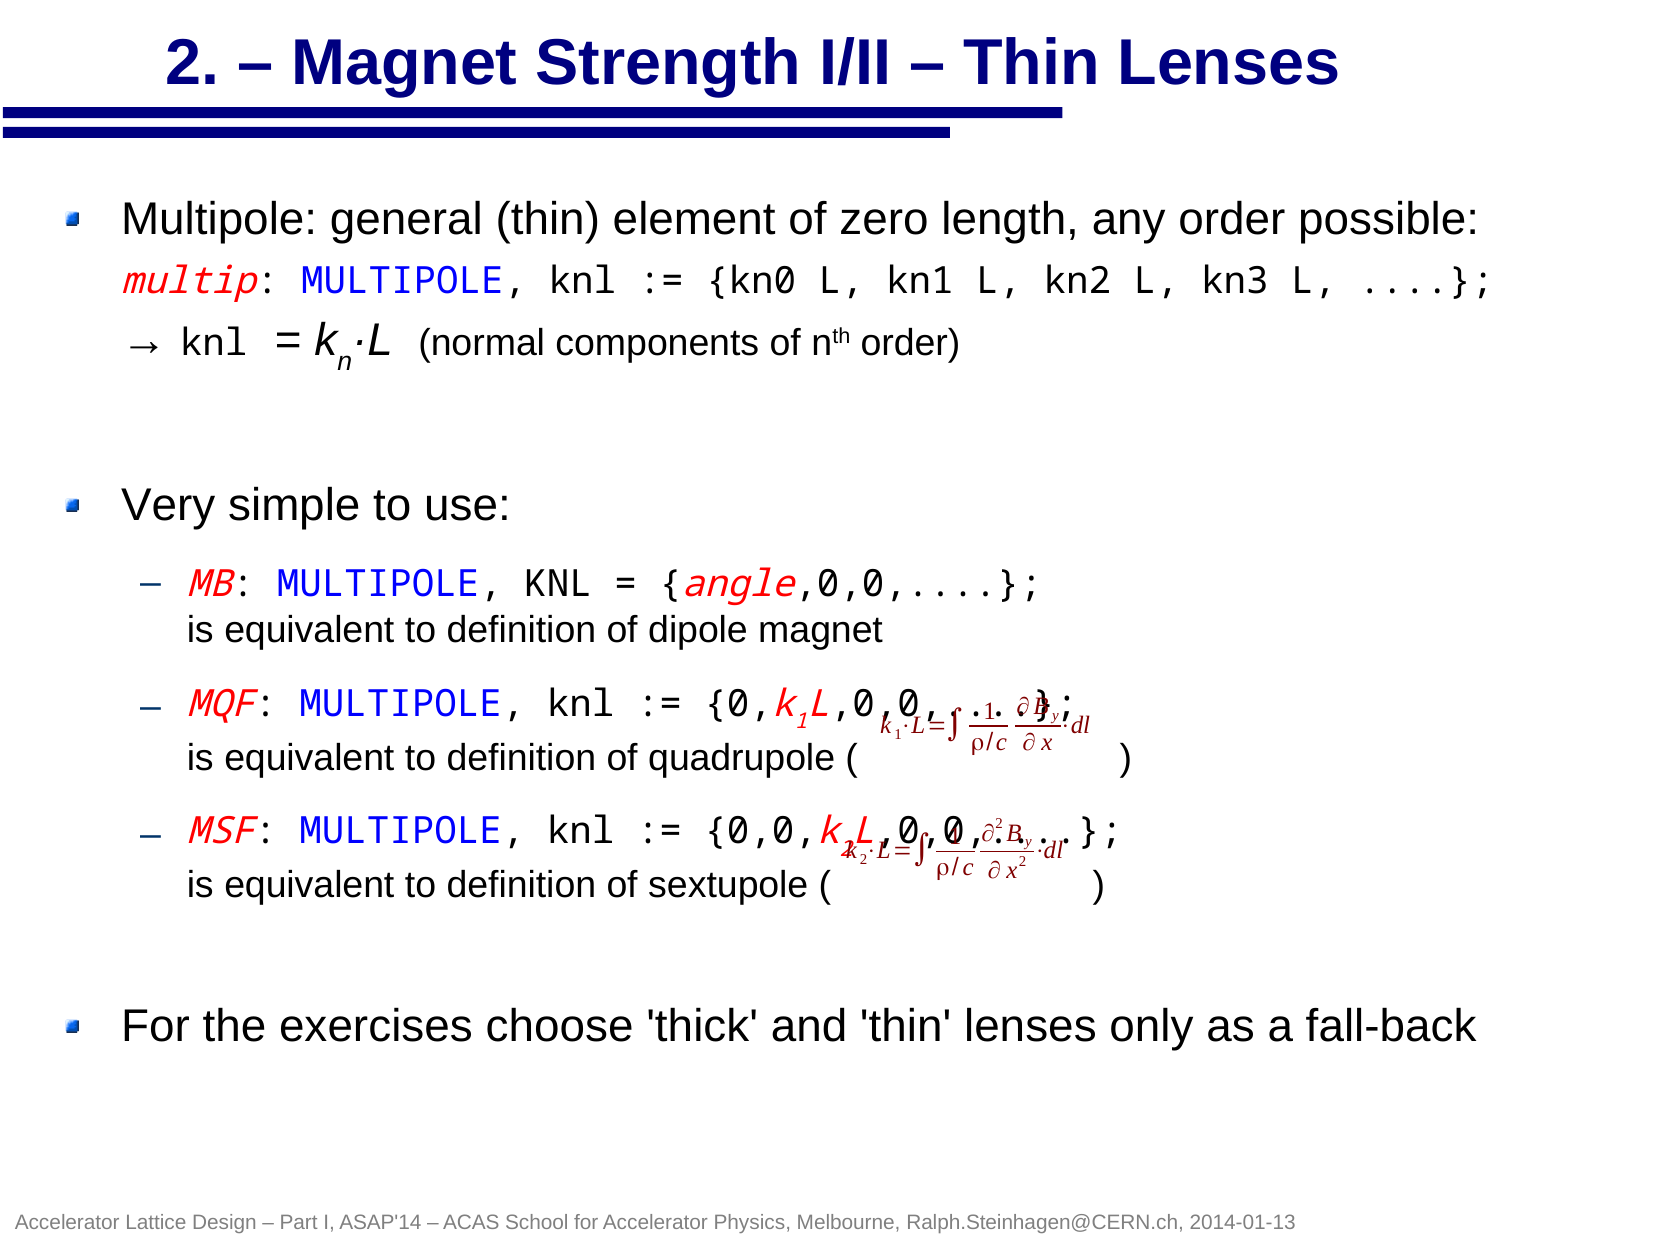

# 2. – Magnet Strength I/II – Thin Lenses
Multipole: general (thin) element of zero length, any order possible:	multip: MULTIPOLE, knl := {kn0 L, kn1 L, kn2 L, kn3 L, ....};	 → knl = kn·L (normal components of nth order)
Very simple to use:
MB: MULTIPOLE, KNL = {angle,0,0,....};				 is equivalent to definition of dipole magnet
MQF: MULTIPOLE, knl := {0,k1L,0,0,....}; 			 is equivalent to definition of quadrupole ( )
MSF: MULTIPOLE, knl := {0,0,k2L,0,0,....}; 			 is equivalent to definition of sextupole ( )
For the exercises choose 'thick' and 'thin' lenses only as a fall-back